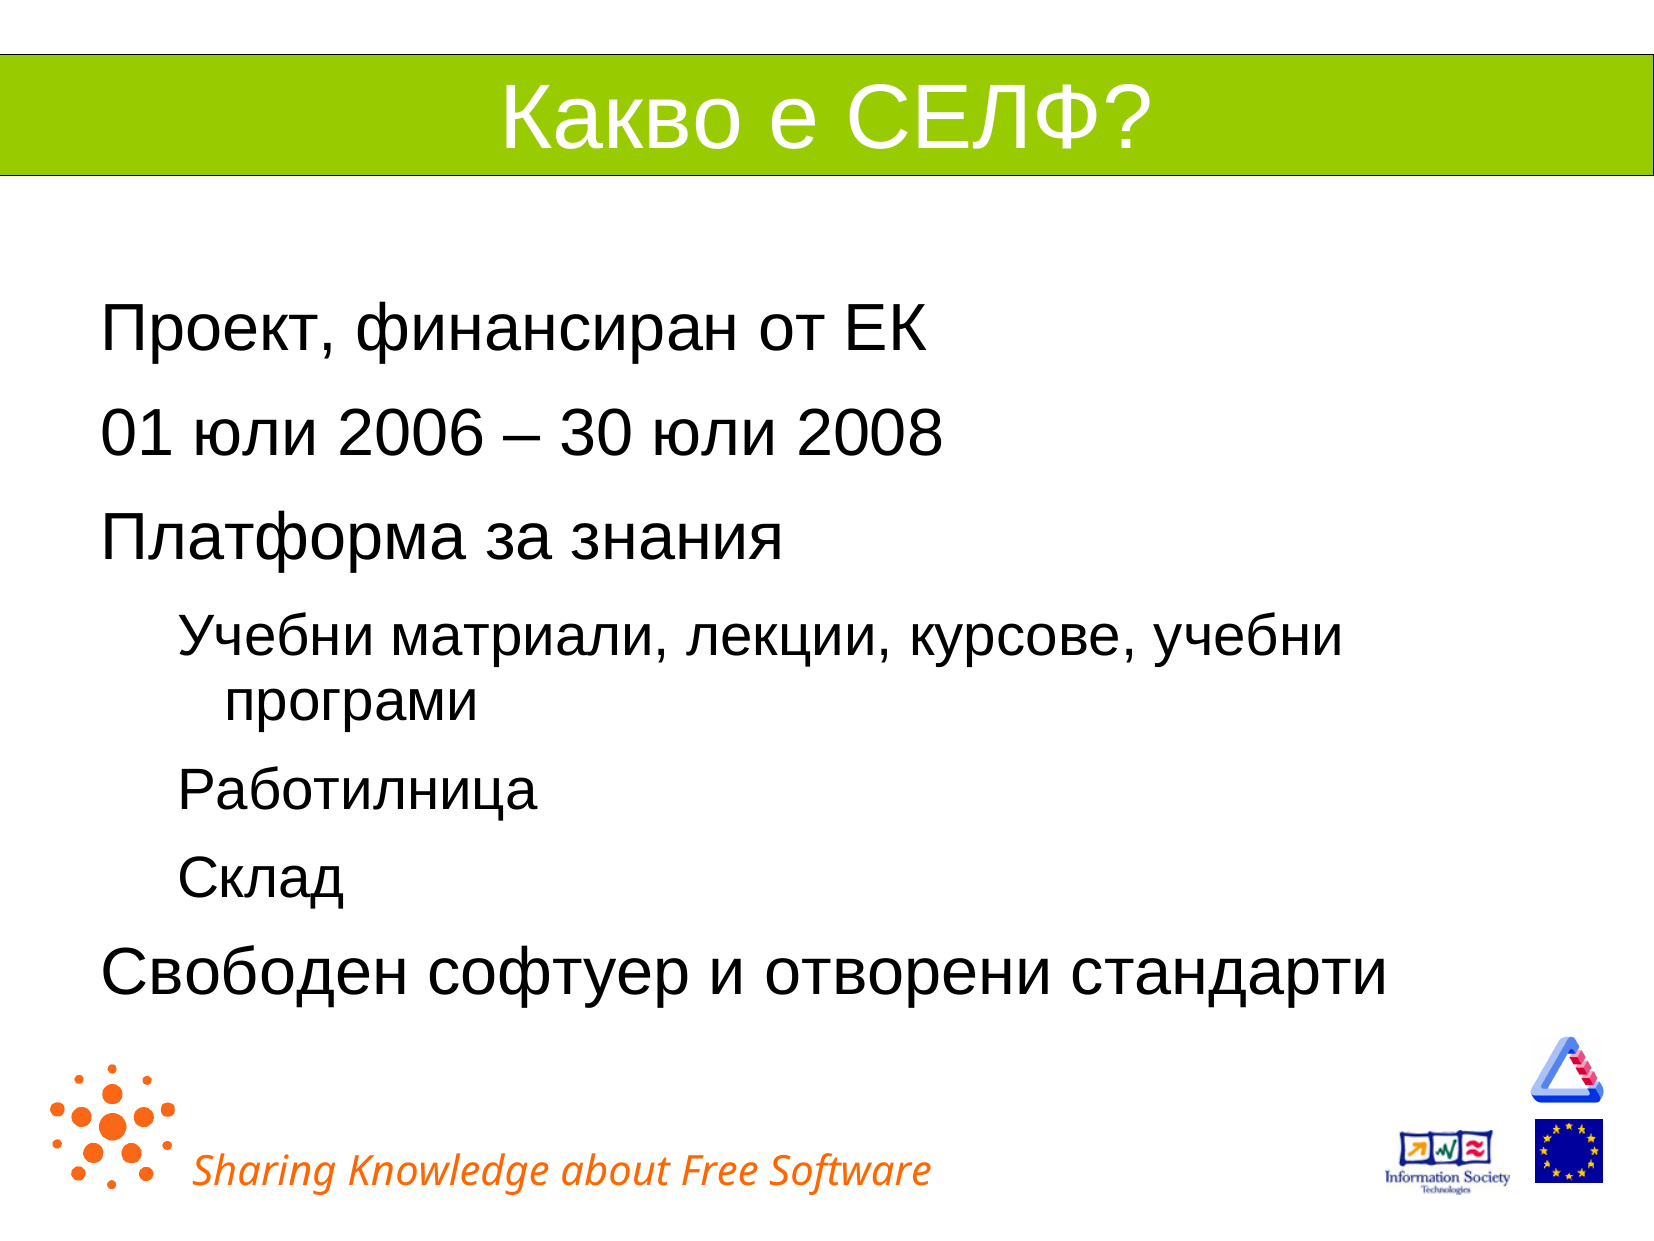

# Какво е СЕЛФ?
Проект, финансиран от ЕК
01 юли 2006 – 30 юли 2008
Платформа за знания
Учебни матриали, лекции, курсове, учебни програми
Работилница
Склад
Свободен софтуер и отворени стандарти